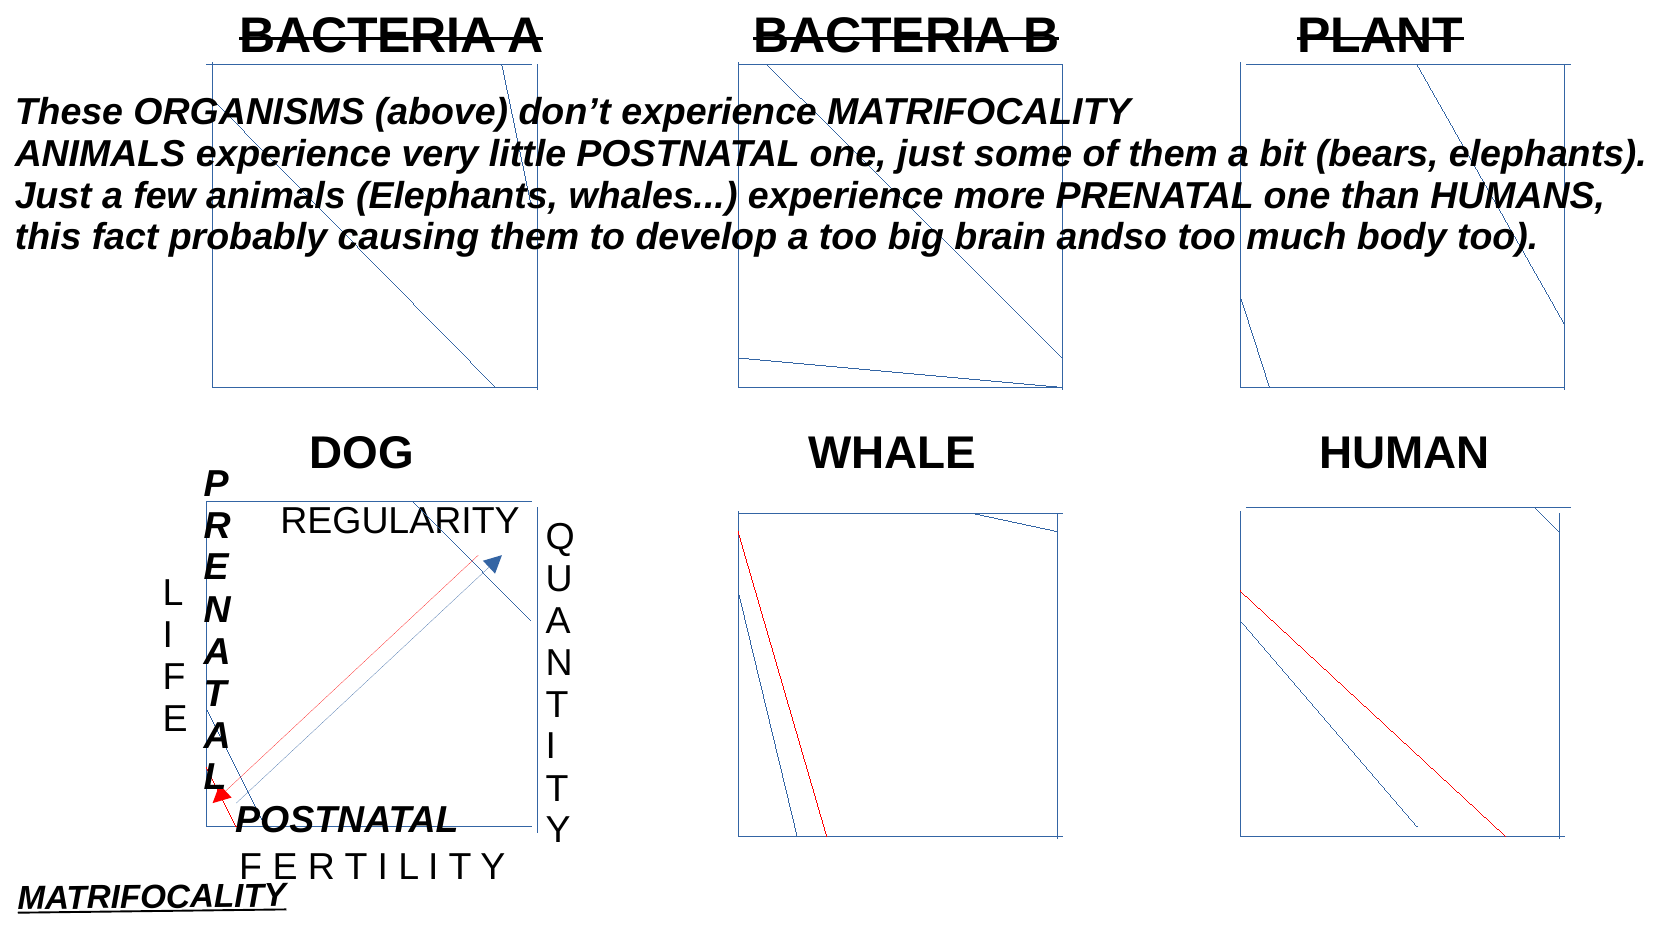

BACTERIA A BACTERIA B PLANT
These ORGANISMS (above) don’t experience MATRIFOCALITY
ANIMALS experience very little POSTNATAL one, just some of them a bit (bears, elephants).
Just a few animals (Elephants, whales...) experience more PRENATAL one than HUMANS,
this fact probably causing them to develop a too big brain andso too much body too).
DOG WHALE HUMAN
P
R
E
N
A
T
A
L
 POSTNATAL
REGULARITY
Q
U
A
N
T
I
T
Y
L
I
F
E
F E R T I L I T Y
MATRIFOCALITY